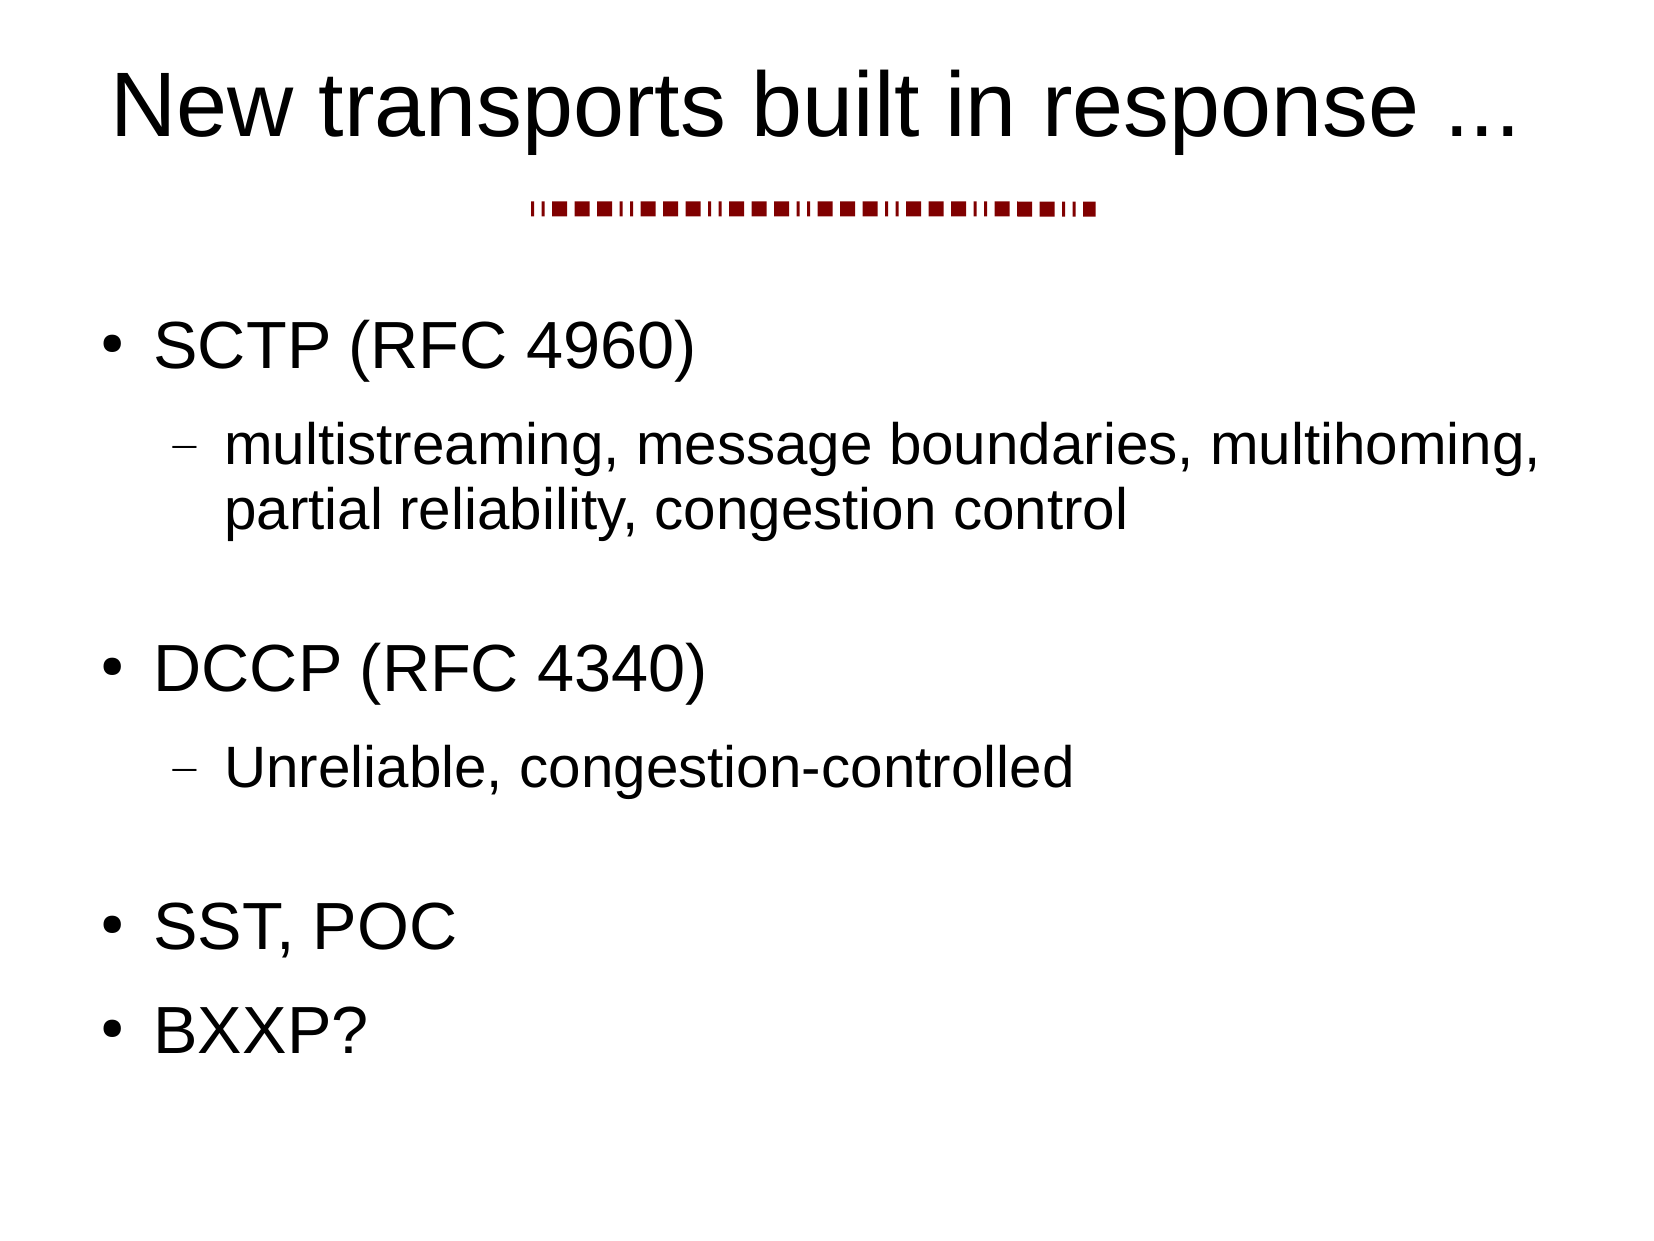

# New transports built in response ...
SCTP (RFC 4960)
multistreaming, message boundaries, multihoming, partial reliability, congestion control
DCCP (RFC 4340)
Unreliable, congestion-controlled
SST, POC
BXXP?